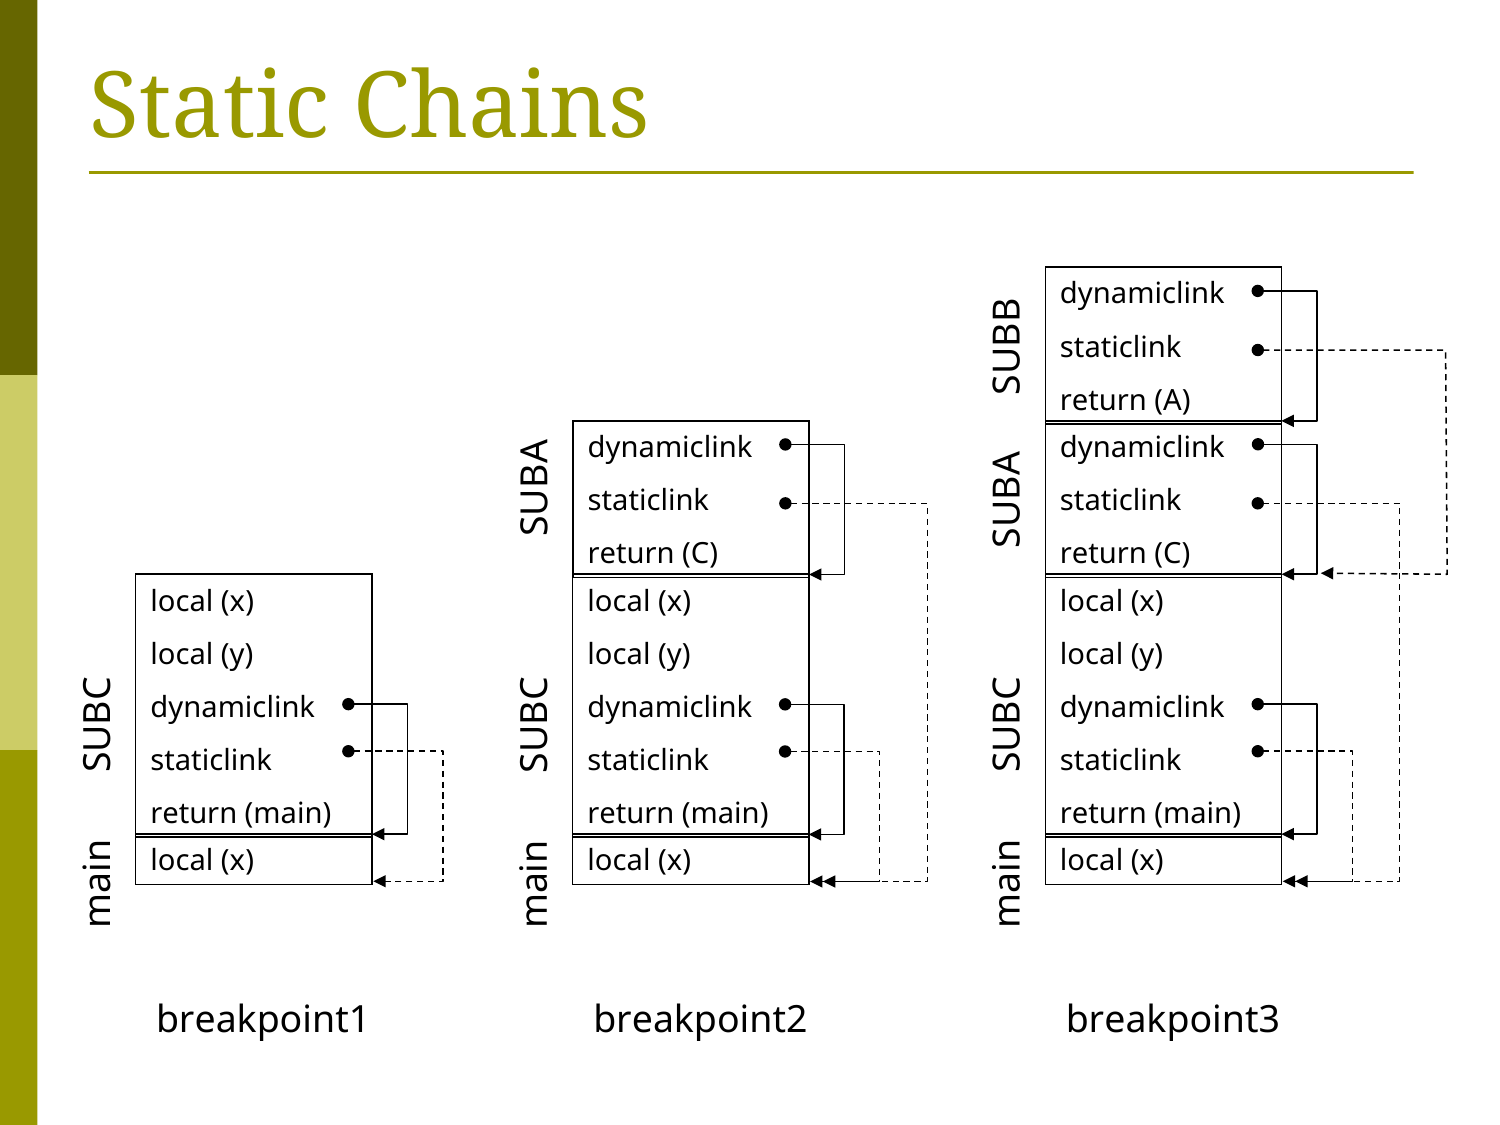

# Static Chains
dynamiclink
staticlink
return (A)
SUBB
dynamiclink
staticlink
return (C)
dynamiclink
staticlink
return (C)
SUBA
SUBA
local (x)
local (y)
dynamiclink
staticlink
return (main)
local (x)
local (y)
dynamiclink
staticlink
return (main)
local (x)
local (y)
dynamiclink
staticlink
return (main)
SUBC
SUBC
SUBC
local (x)
local (x)
local (x)
main
main
main
breakpoint1
breakpoint2
breakpoint3